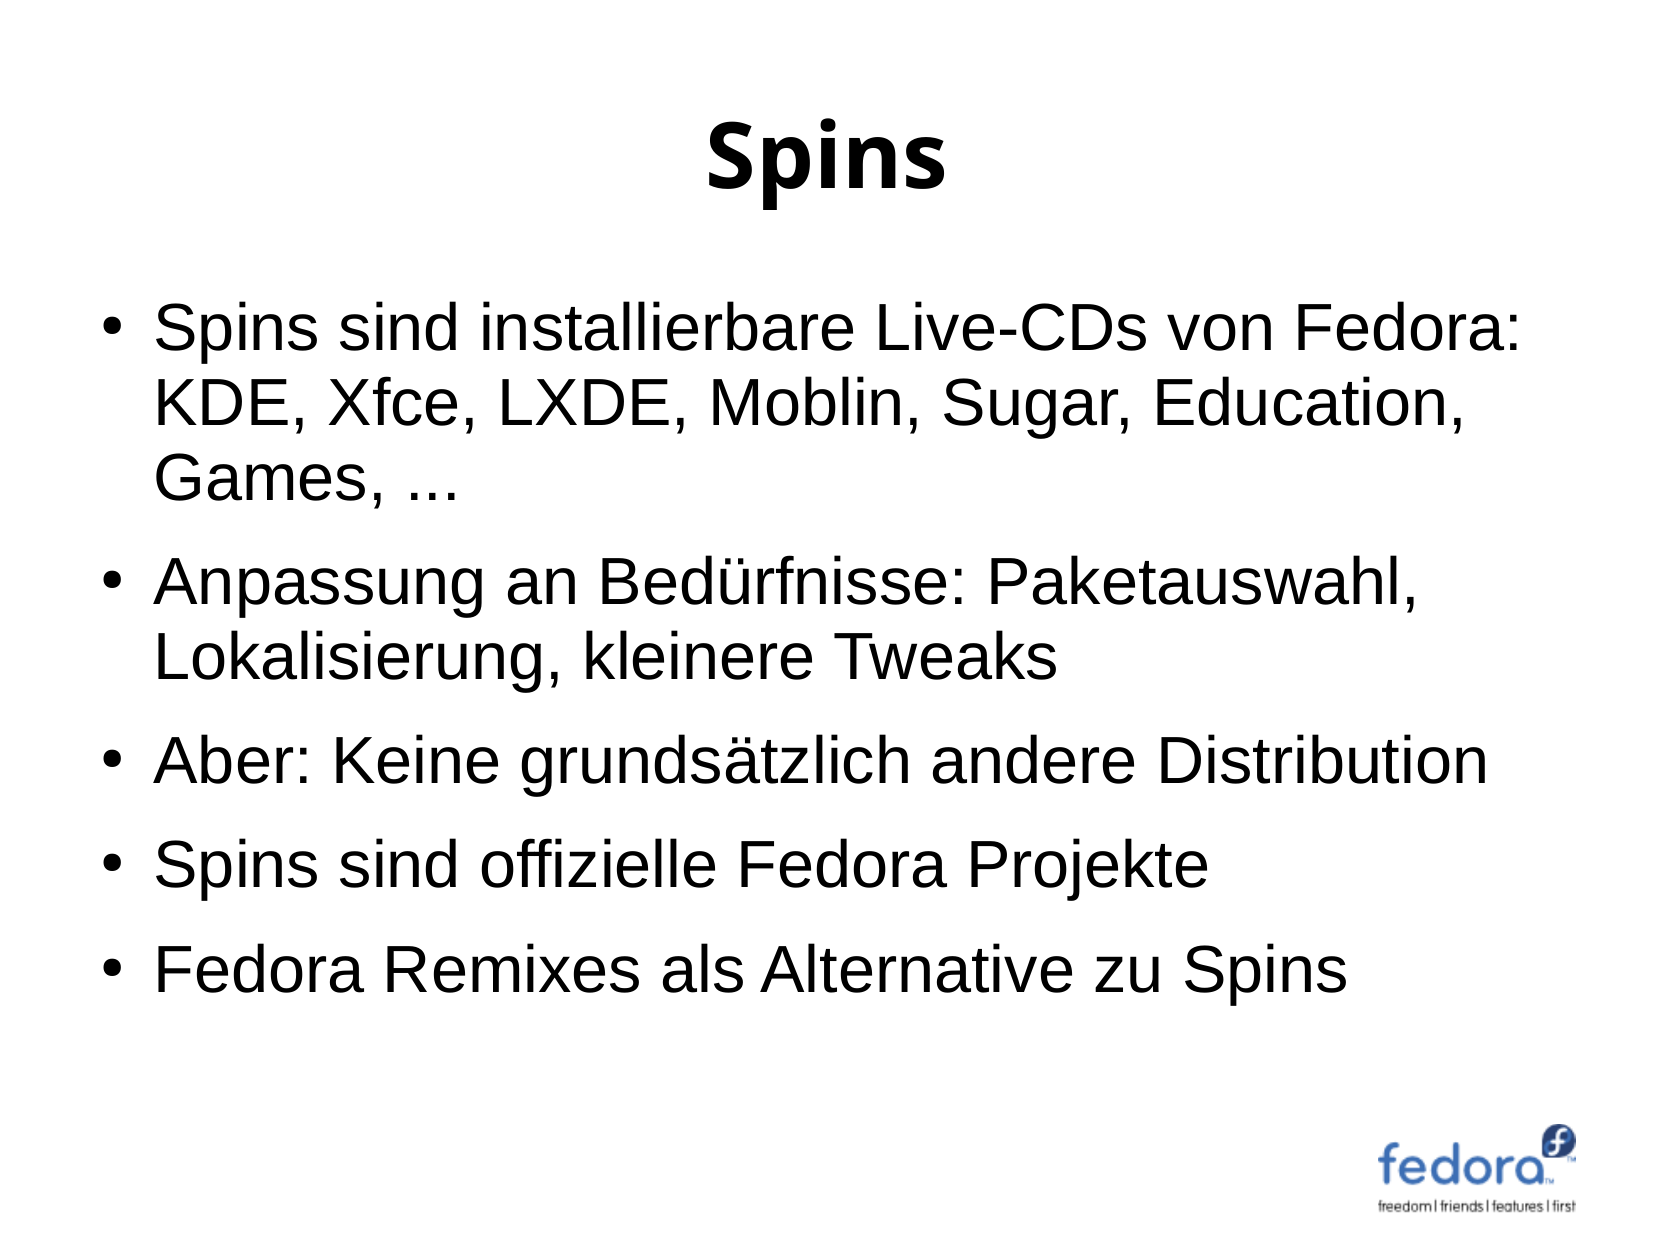

# Spins
Spins sind installierbare Live-CDs von Fedora: KDE, Xfce, LXDE, Moblin, Sugar, Education, Games, ...
Anpassung an Bedürfnisse: Paketauswahl, Lokalisierung, kleinere Tweaks
Aber: Keine grundsätzlich andere Distribution
Spins sind offizielle Fedora Projekte
Fedora Remixes als Alternative zu Spins